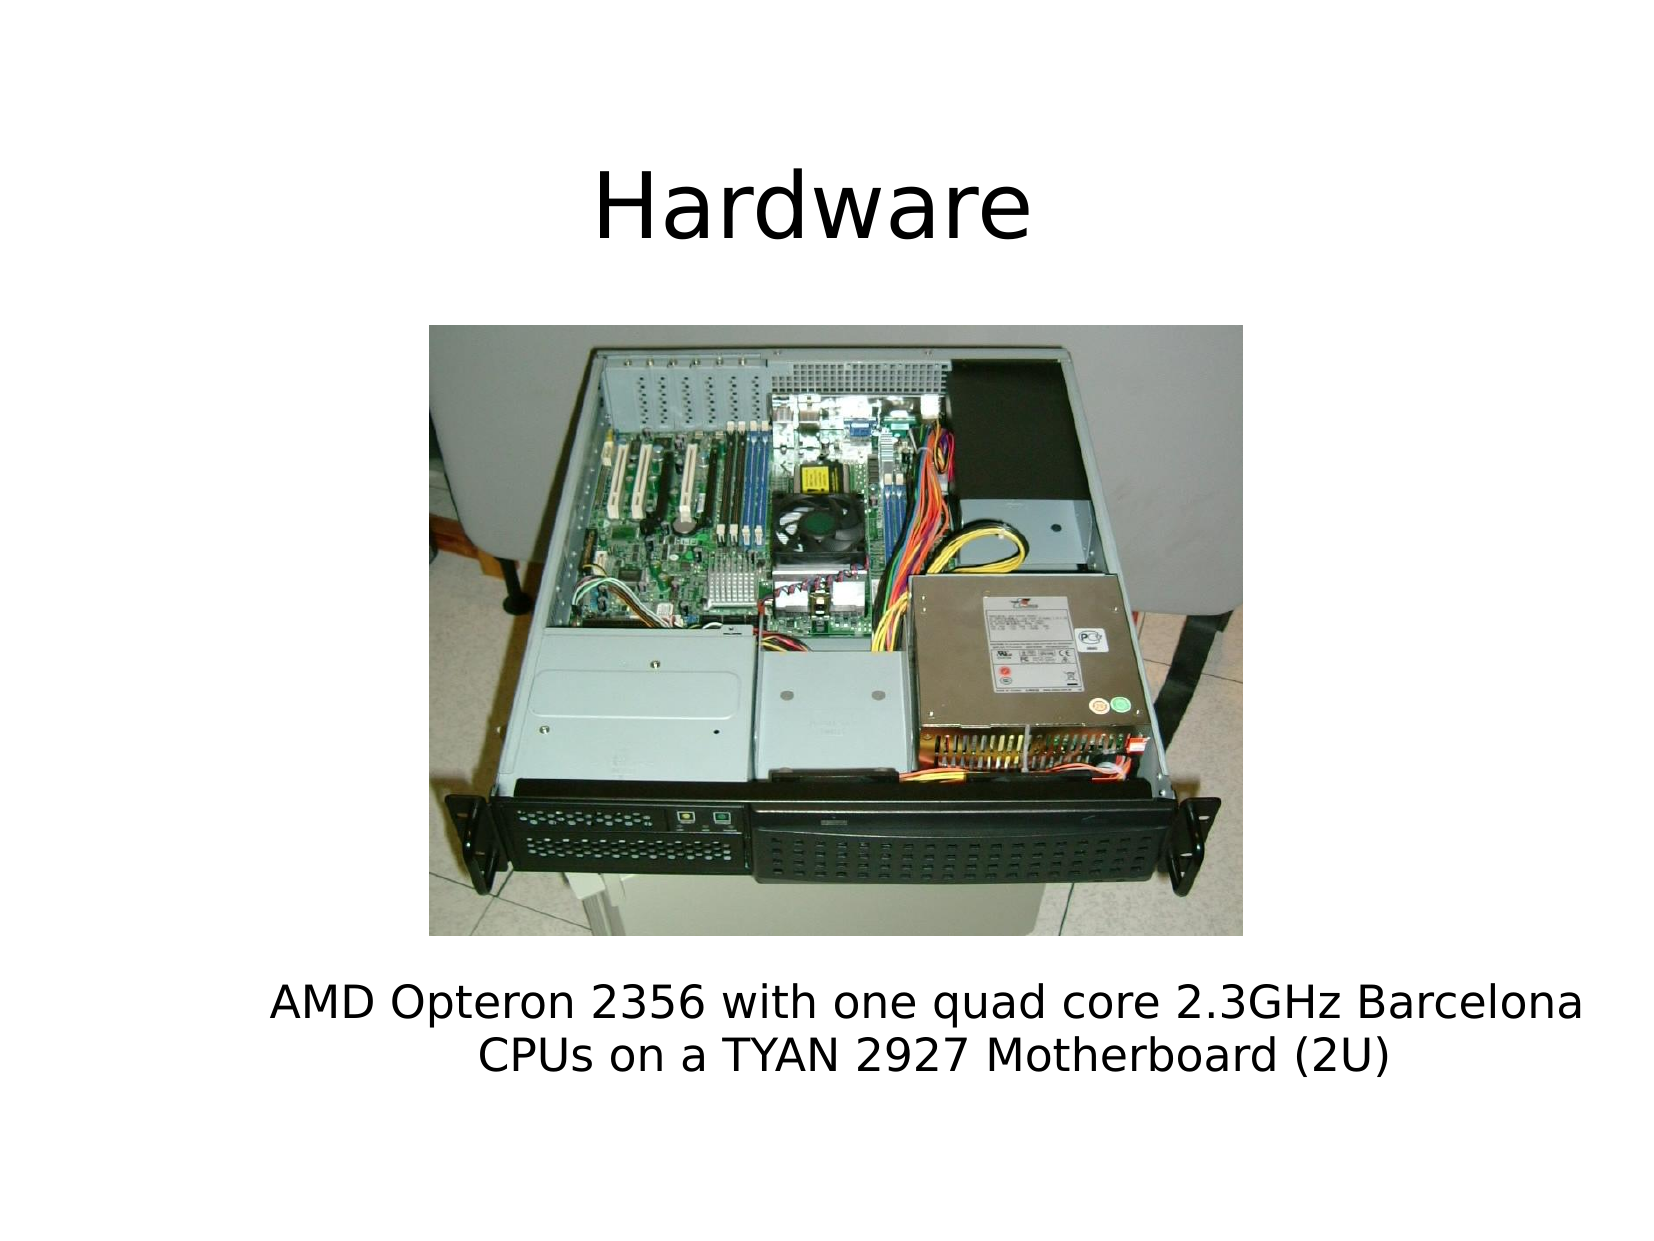

# Hardware
AMD Opteron 2356 with one quad core 2.3GHz Barcelona
CPUs on a TYAN 2927 Motherboard (2U)